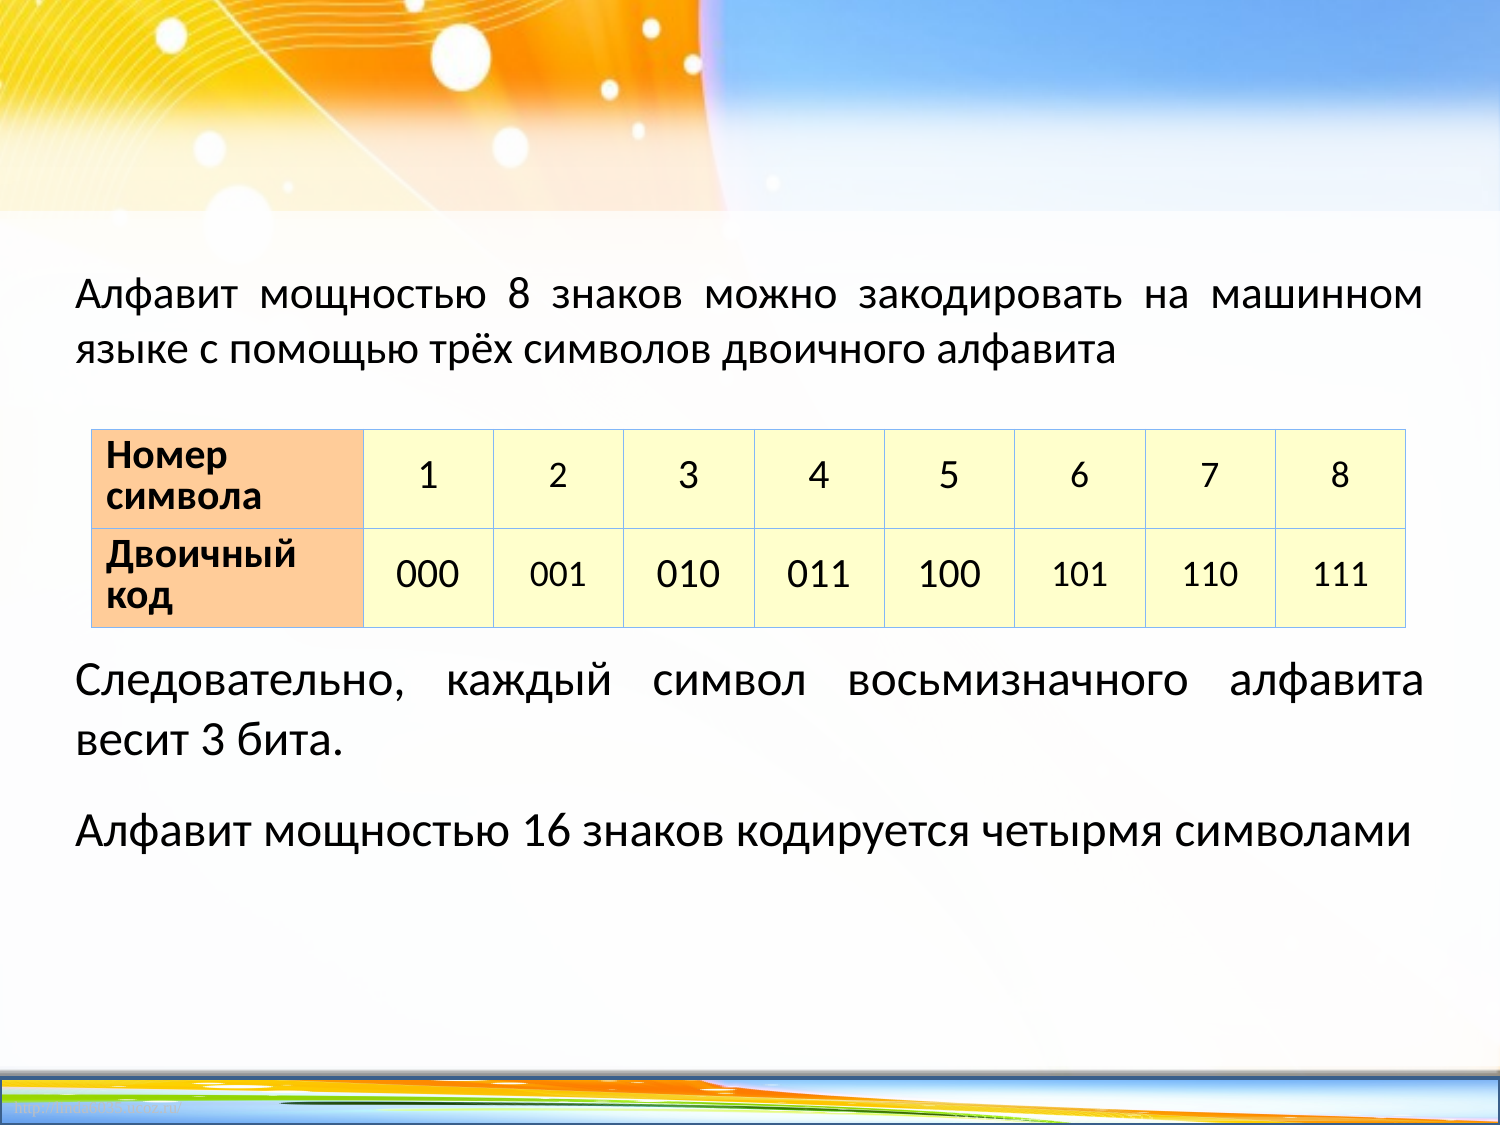

# Алфавит мощностью 8 знаков можно закодировать на машинном языке с помощью трёх символов двоичного алфавита
Следовательно, каждый символ восьмизначного алфавита весит 3 бита.
Алфавит мощностью 16 знаков кодируется четырмя символами
| Номер символа | 1 | 2 | 3 | 4 | 5 | 6 | 7 | 8 |
| --- | --- | --- | --- | --- | --- | --- | --- | --- |
| Двоичный код | 000 | 001 | 010 | 011 | 100 | 101 | 110 | 111 |